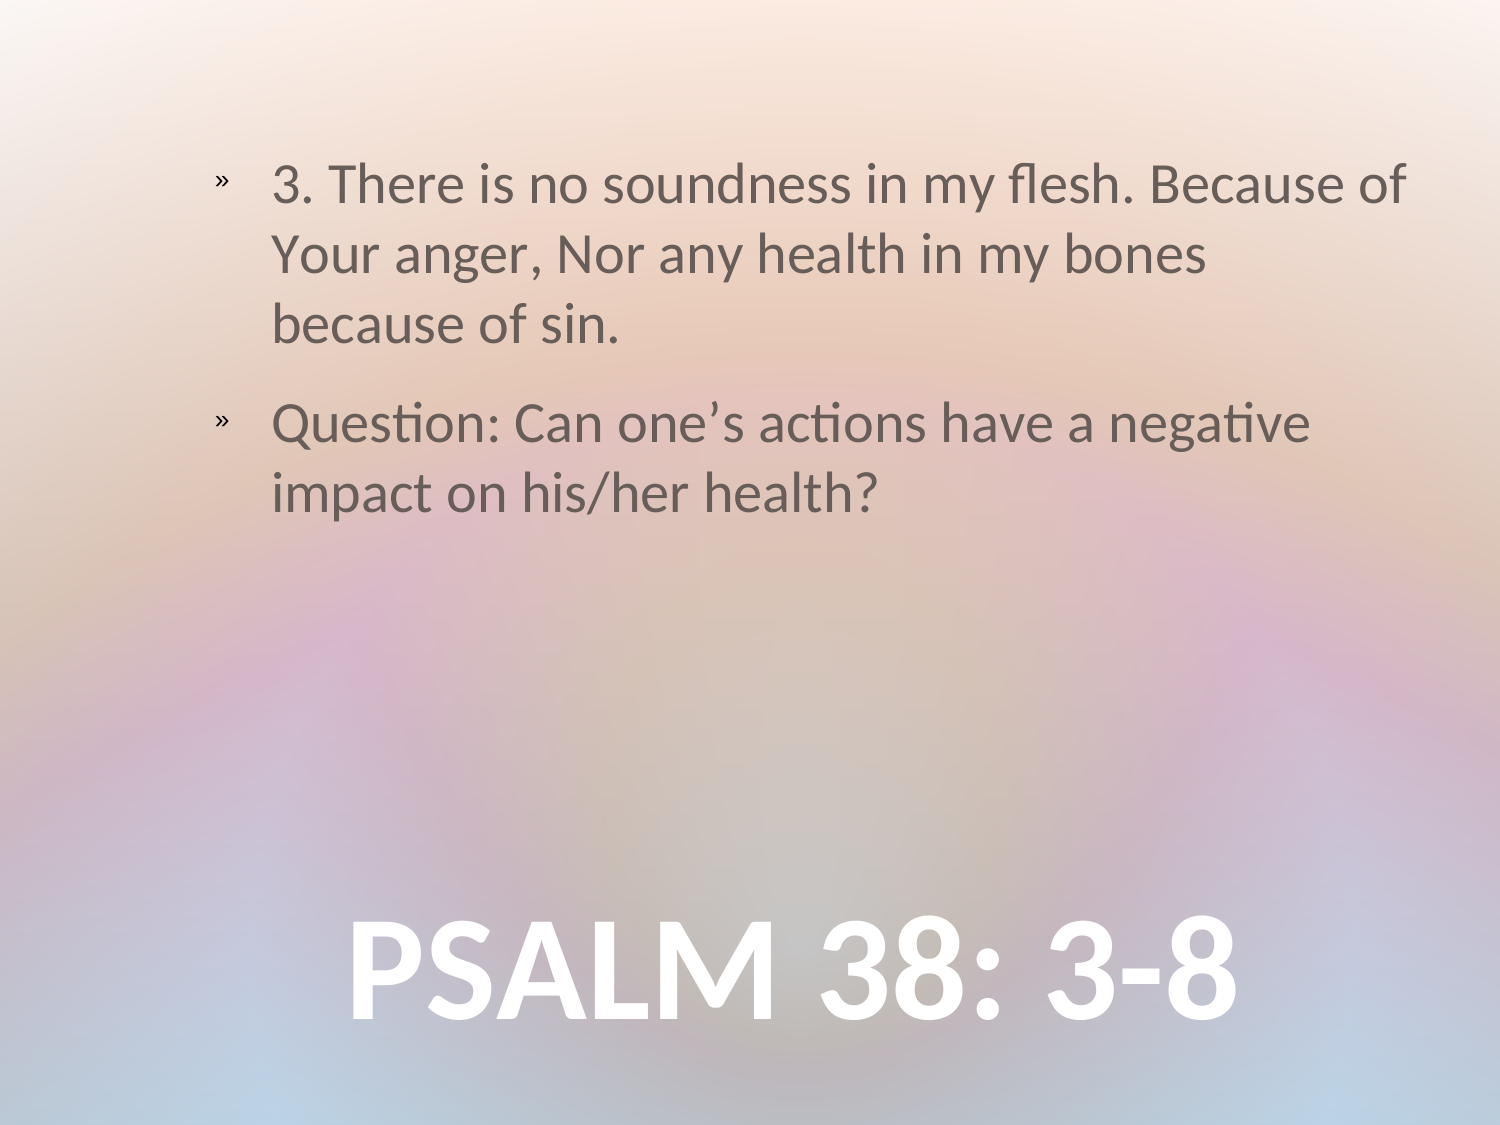

3. There is no soundness in my flesh. Because of Your anger, Nor any health in my bones because of sin.
Question: Can one’s actions have a negative impact on his/her health?
# PSALM 38: 3-8